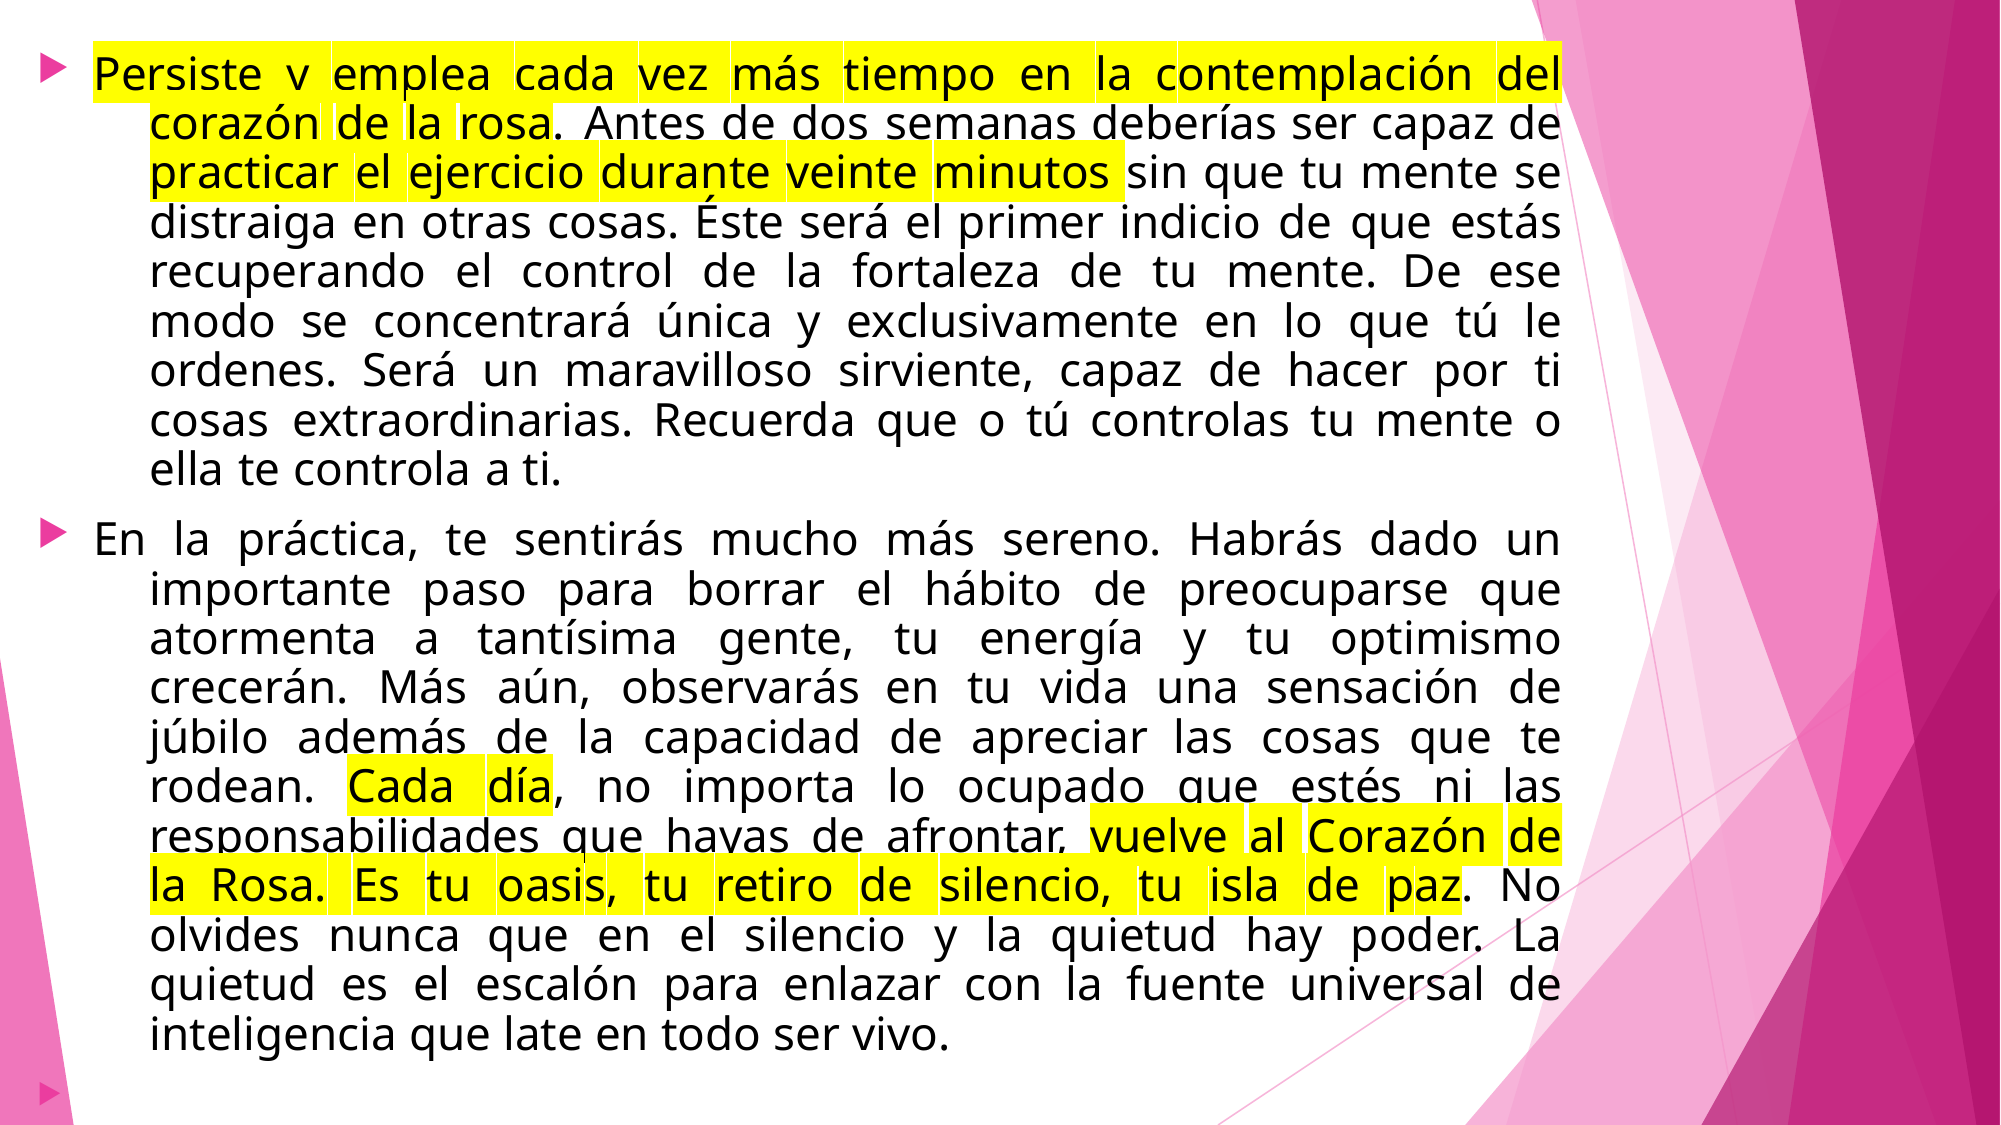

Persiste y emplea cada vez más tiempo en la contemplación del corazón de la rosa. Antes de dos semanas deberías ser capaz de practicar el ejercicio durante veinte minutos sin que tu mente se distraiga en otras cosas. Éste será el primer indicio de que estás recuperando el control de la fortaleza de tu mente. De ese modo se concentrará única y exclusivamente en lo que tú le ordenes. Será un maravilloso sirviente, capaz de hacer por ti cosas extraordinarias. Recuerda que o tú controlas tu mente o ella te controla a ti.
En la práctica, te sentirás mucho más sereno. Habrás dado un importante paso para borrar el hábito de preocuparse que atormenta a tantísima gente, tu energía y tu optimismo crecerán. Más aún, observarás en tu vida una sensación de júbilo además de la capacidad de apreciar las cosas que te rodean. Cada día, no importa lo ocupado que estés ni las responsabilidades que hayas de afrontar, vuelve al Corazón de la Rosa. Es tu oasis, tu retiro de silencio, tu isla de paz. No olvides nunca que en el silencio y la quietud hay poder. La quietud es el escalón para enlazar con la fuente universal de inteligencia que late en todo ser vivo.
#